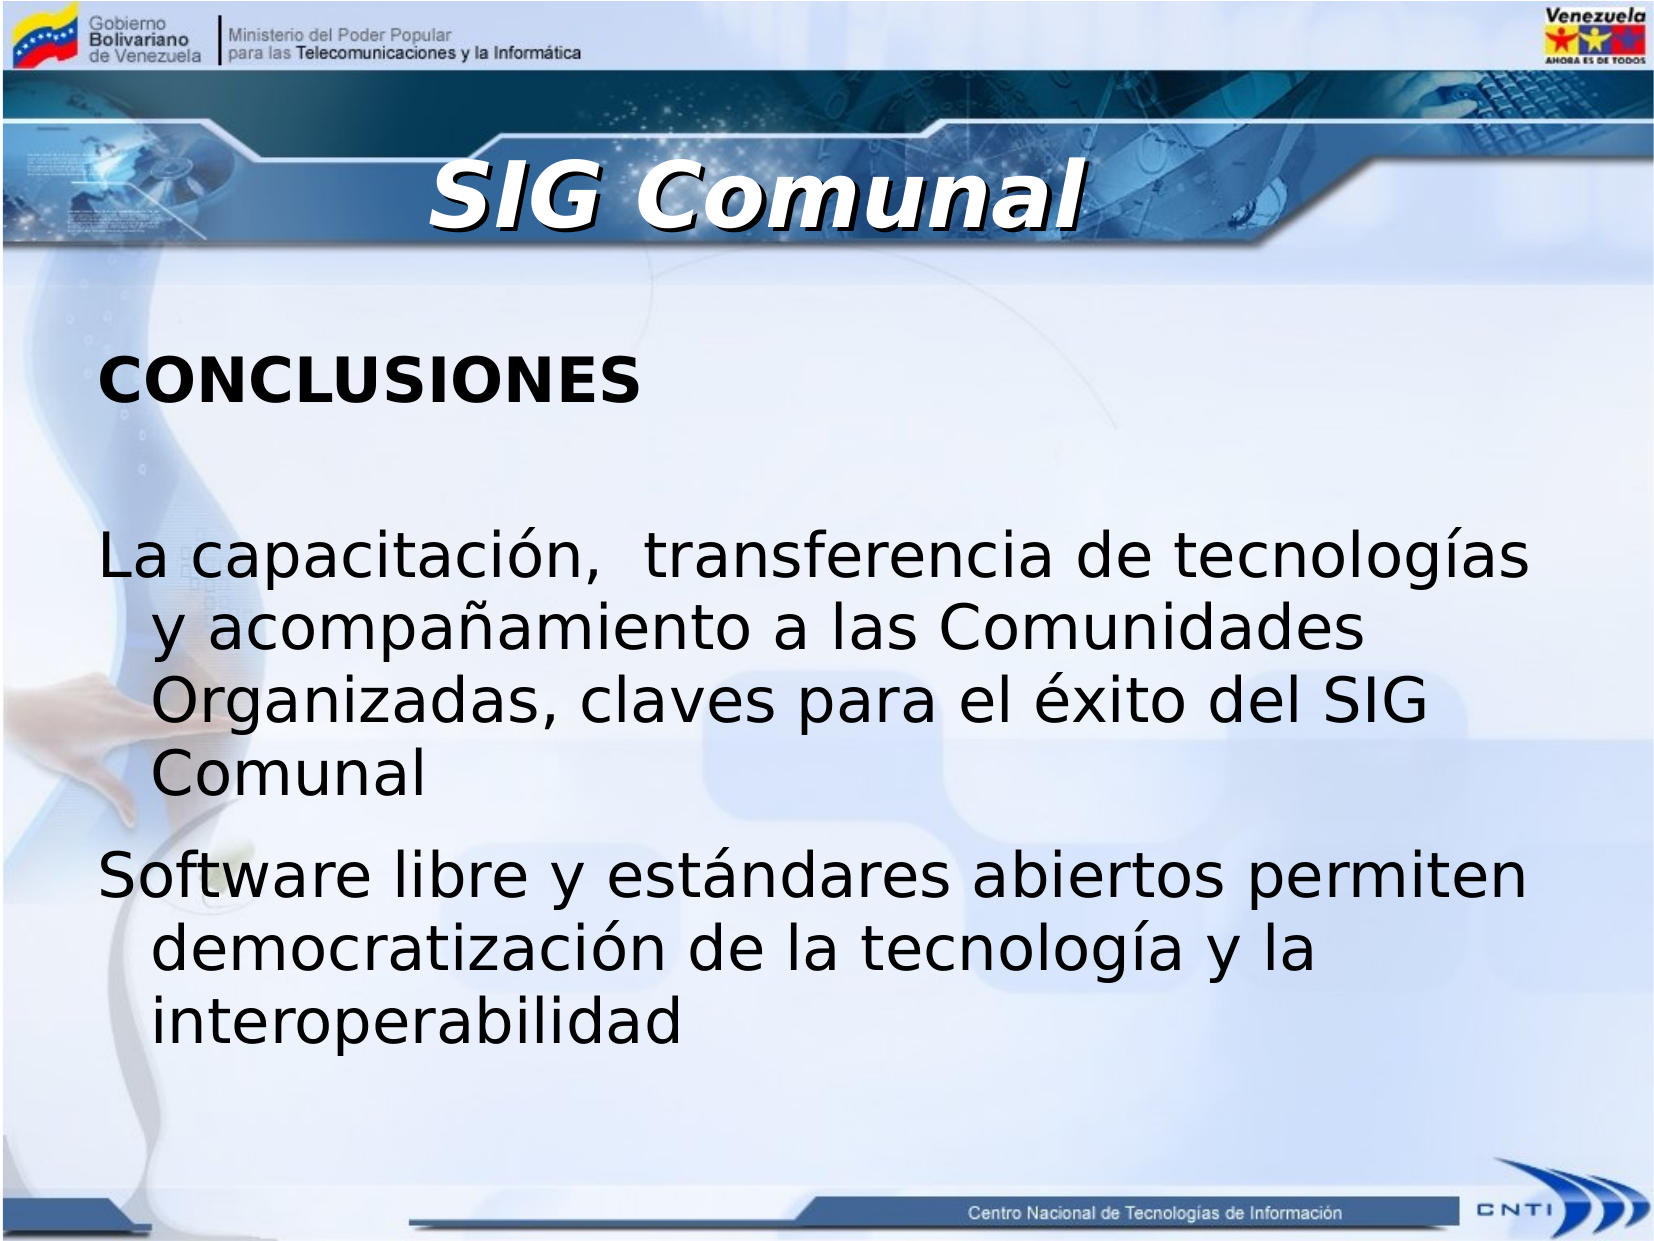

# SIG Comunal
CONCLUSIONES
La capacitación, transferencia de tecnologías y acompañamiento a las Comunidades Organizadas, claves para el éxito del SIG Comunal
Software libre y estándares abiertos permiten democratización de la tecnología y la interoperabilidad